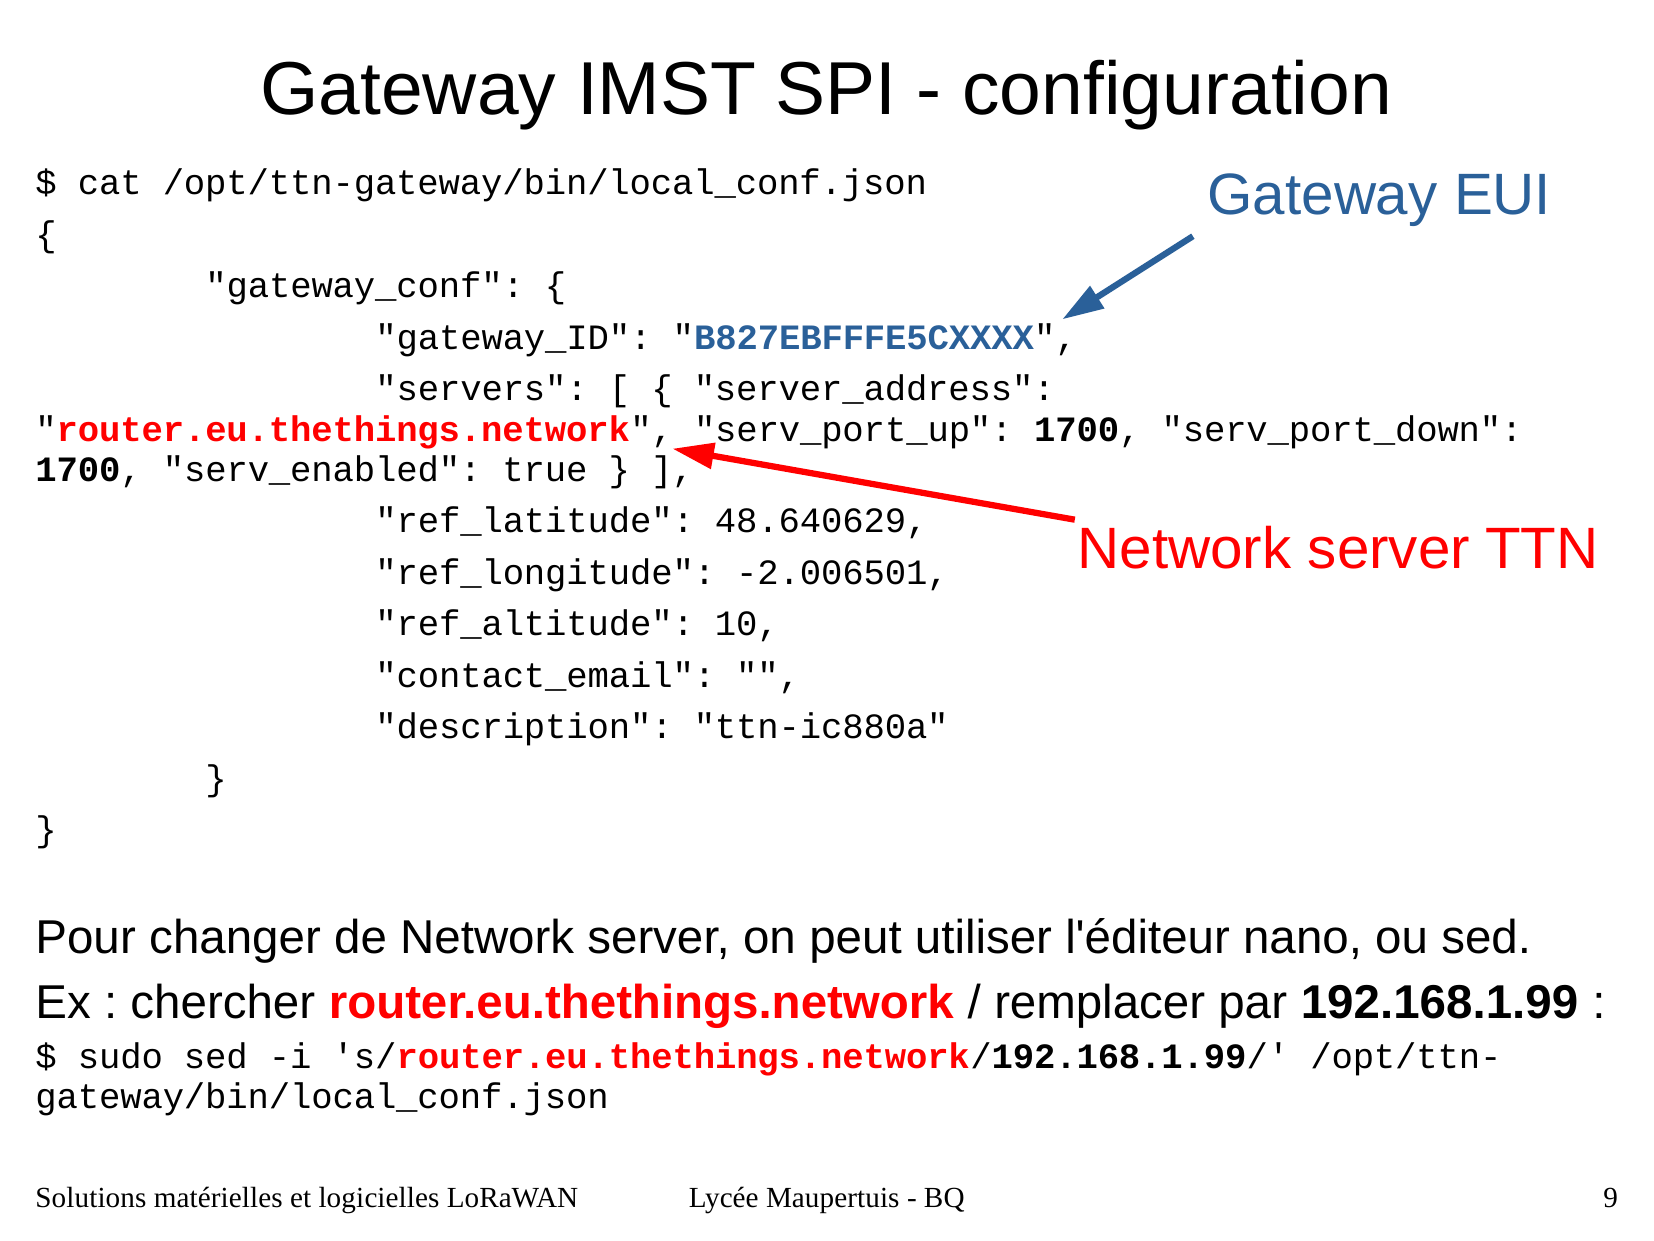

# Gateway IMST SPI - configuration
Gateway EUI
$ cat /opt/ttn-gateway/bin/local_conf.json
{
 "gateway_conf": {
 "gateway_ID": "B827EBFFFE5CXXXX",
 "servers": [ { "server_address": "router.eu.thethings.network", "serv_port_up": 1700, "serv_port_down": 1700, "serv_enabled": true } ],
 "ref_latitude": 48.640629,
 "ref_longitude": -2.006501,
 "ref_altitude": 10,
 "contact_email": "",
 "description": "ttn-ic880a"
 }
}
Pour changer de Network server, on peut utiliser l'éditeur nano, ou sed.
Ex : chercher router.eu.thethings.network / remplacer par 192.168.1.99 :
$ sudo sed -i 's/router.eu.thethings.network/192.168.1.99/' /opt/ttn-gateway/bin/local_conf.json
Network server TTN
Solutions matérielles et logicielles LoRaWAN
Lycée Maupertuis - BQ
9